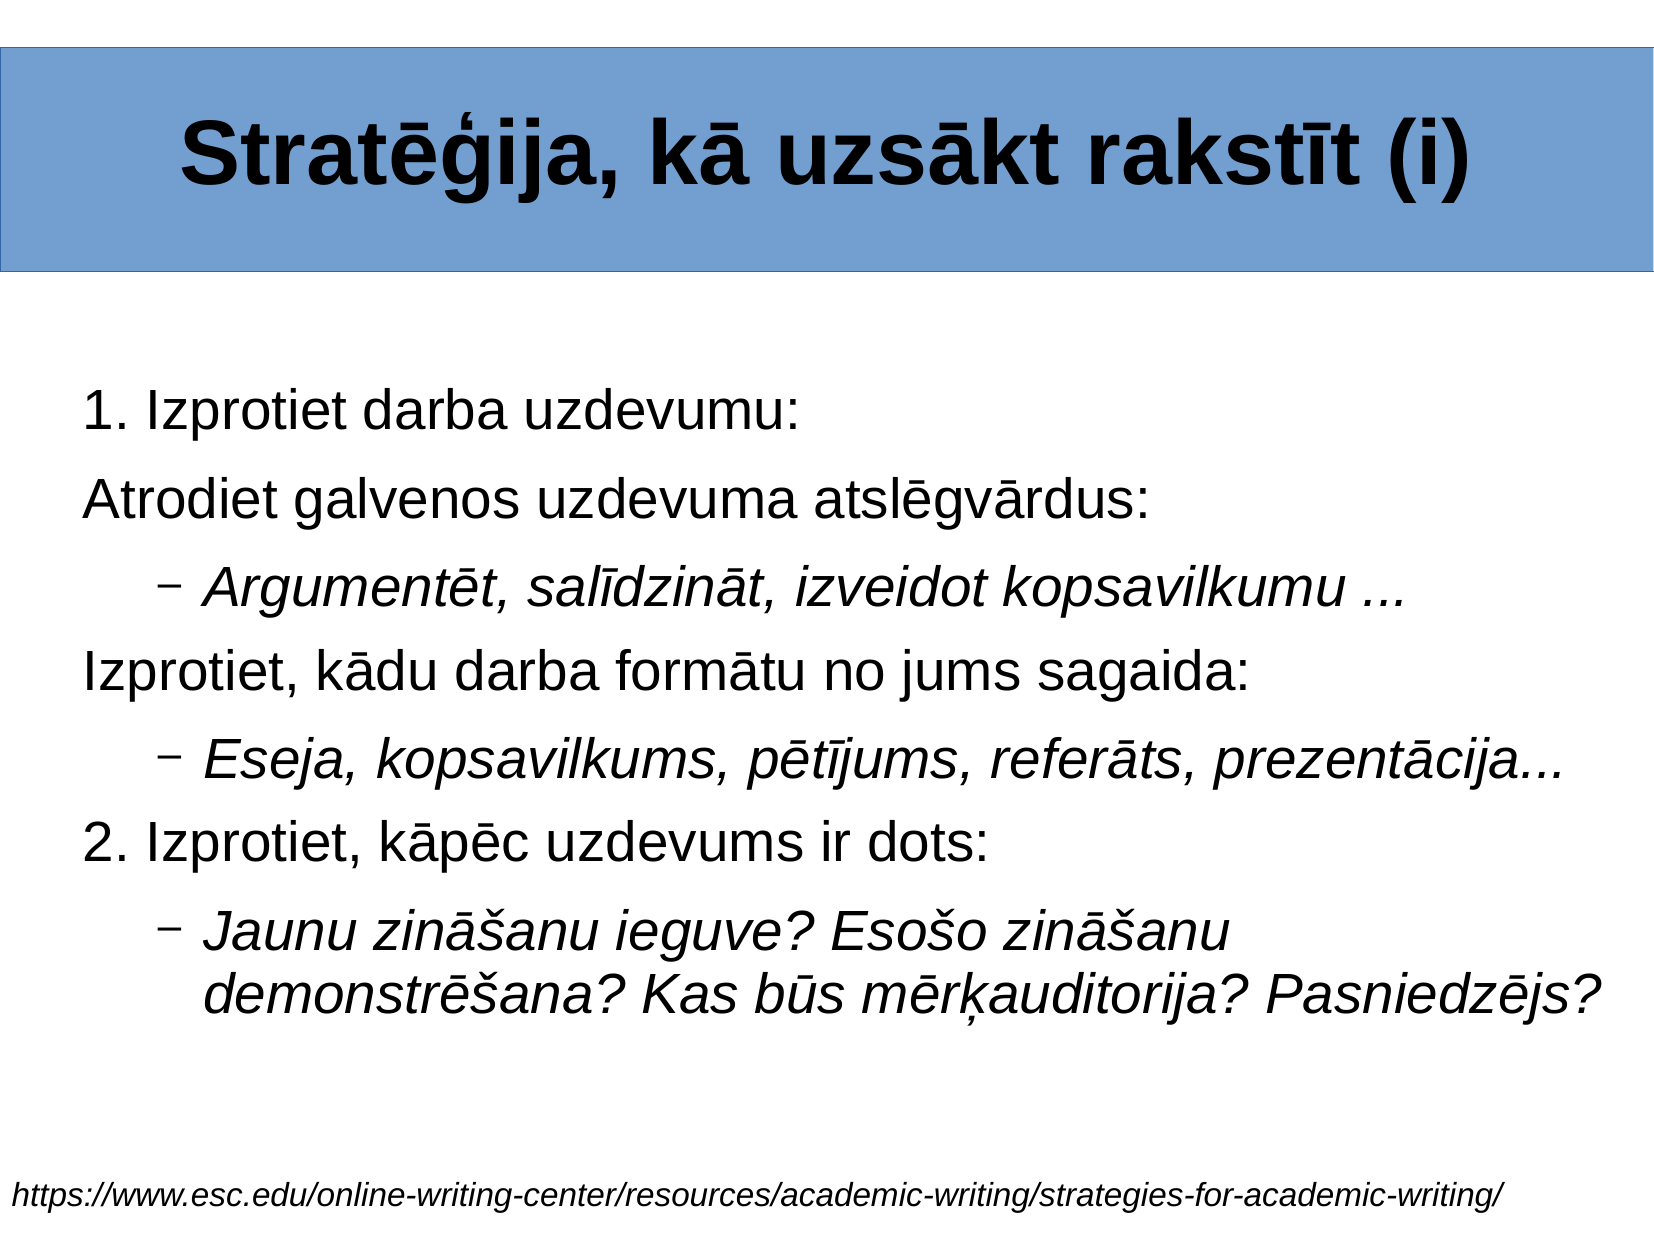

# Stratēģija, kā uzsākt rakstīt (i)
1. Izprotiet darba uzdevumu:
Atrodiet galvenos uzdevuma atslēgvārdus:
Argumentēt, salīdzināt, izveidot kopsavilkumu ...
Izprotiet, kādu darba formātu no jums sagaida:
Eseja, kopsavilkums, pētījums, referāts, prezentācija...
2. Izprotiet, kāpēc uzdevums ir dots:
Jaunu zināšanu ieguve? Esošo zināšanu demonstrēšana? Kas būs mērķauditorija? Pasniedzējs?
https://www.esc.edu/online-writing-center/resources/academic-writing/strategies-for-academic-writing/